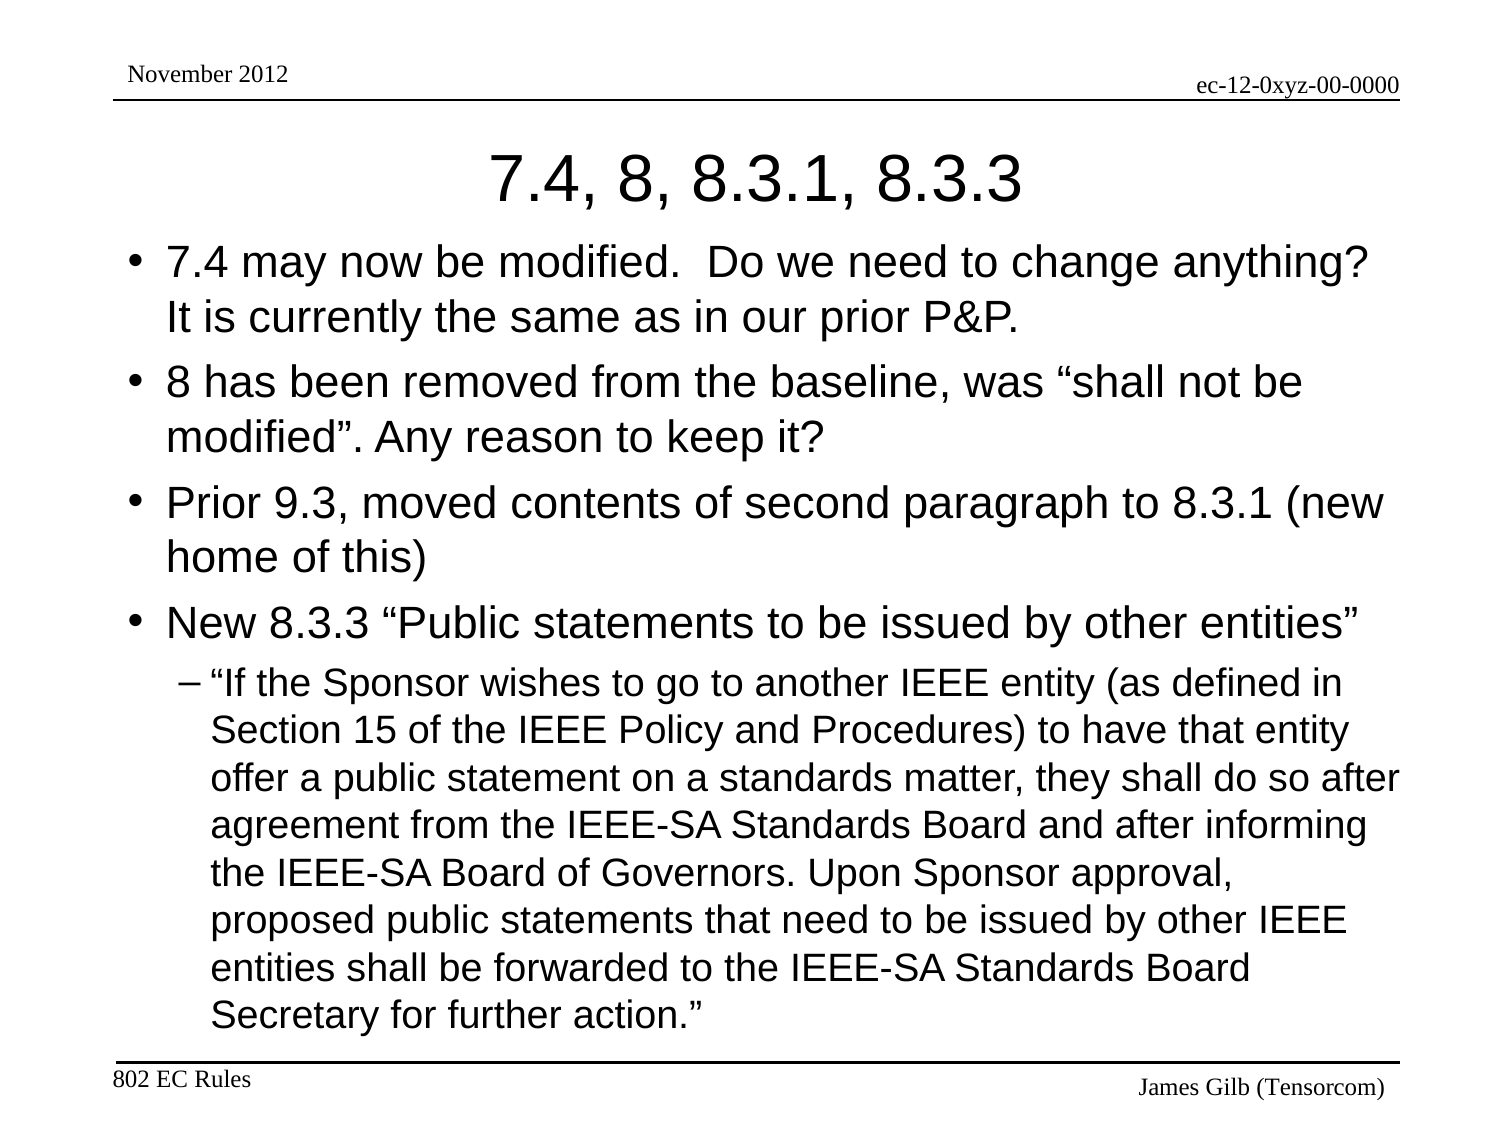

# 7.4, 8, 8.3.1, 8.3.3
7.4 may now be modified. Do we need to change anything? It is currently the same as in our prior P&P.
8 has been removed from the baseline, was “shall not be modified”. Any reason to keep it?
Prior 9.3, moved contents of second paragraph to 8.3.1 (new home of this)
New 8.3.3 “Public statements to be issued by other entities”
“If the Sponsor wishes to go to another IEEE entity (as defined in Section 15 of the IEEE Policy and Procedures) to have that entity offer a public statement on a standards matter, they shall do so after agreement from the IEEE-SA Standards Board and after informing the IEEE-SA Board of Governors. Upon Sponsor approval, proposed public statements that need to be issued by other IEEE entities shall be forwarded to the IEEE-SA Standards Board Secretary for further action.”